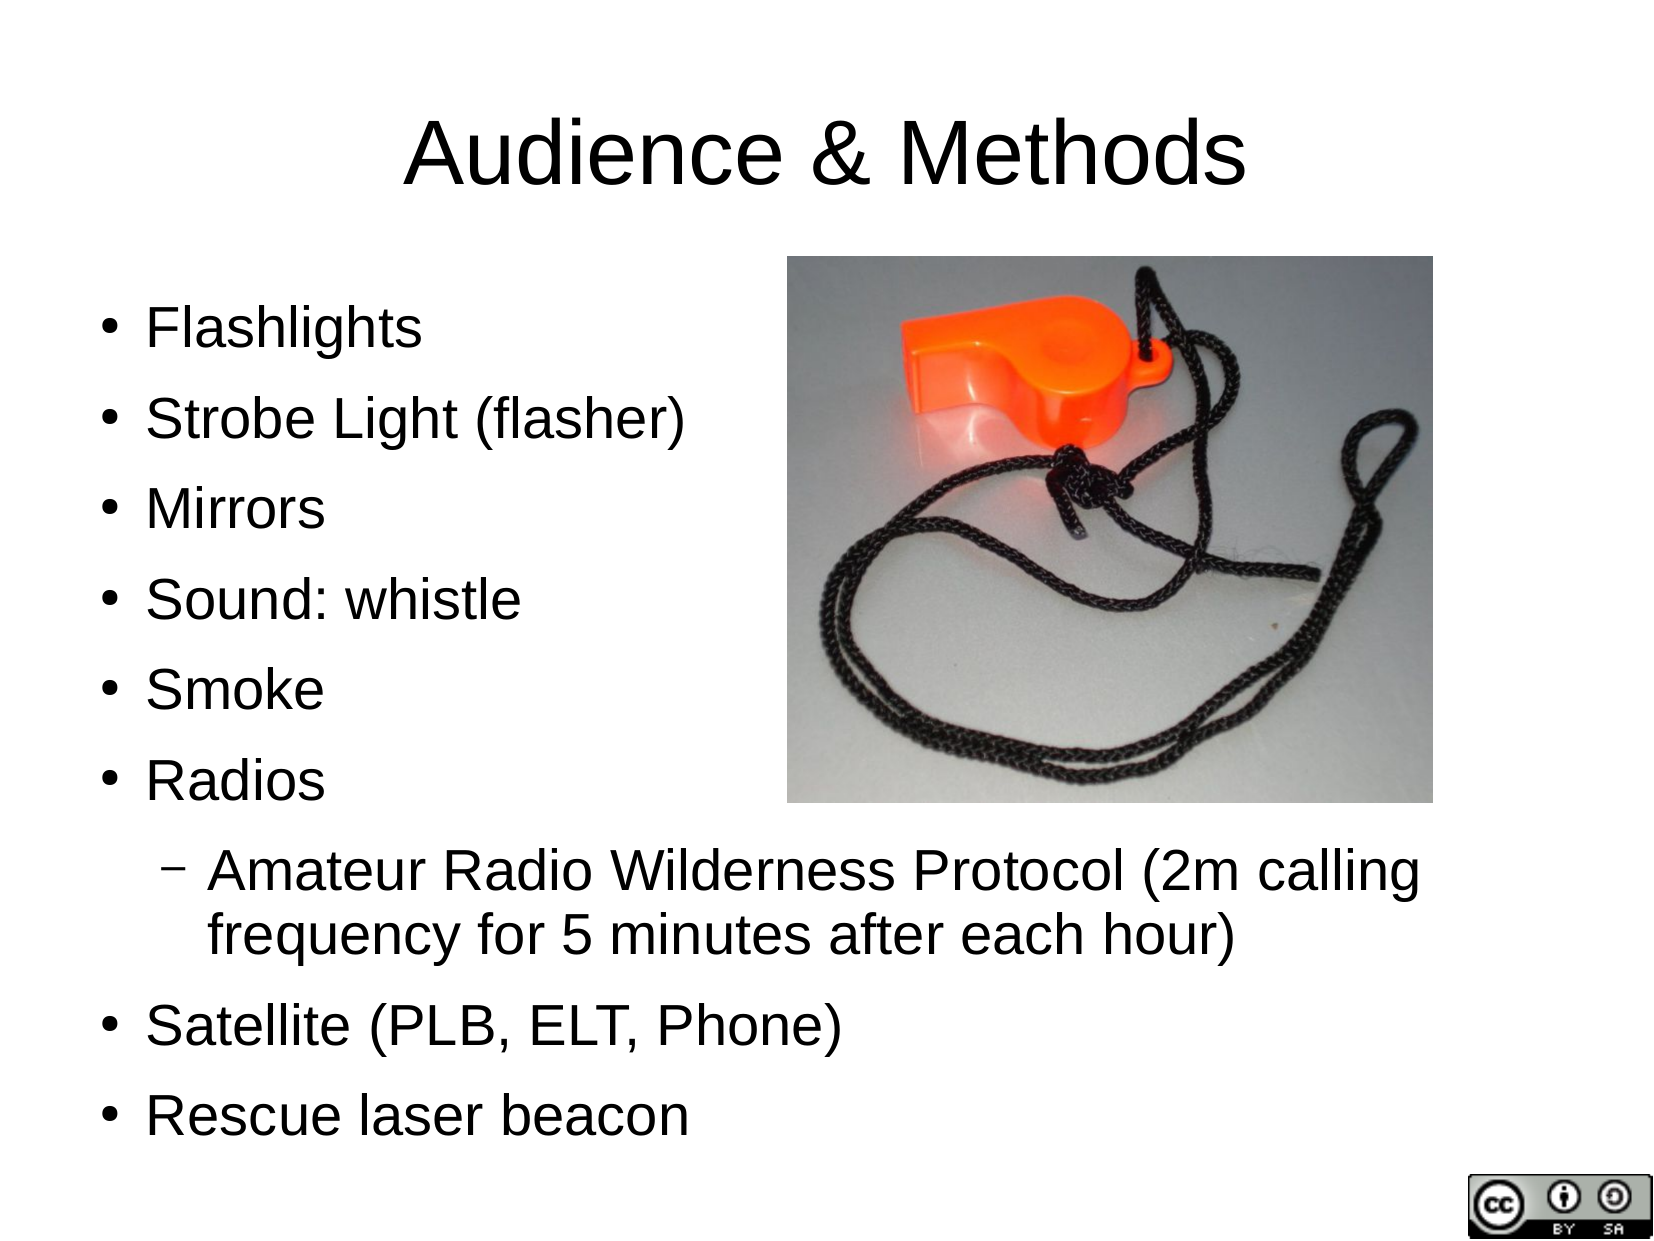

# Audience & Methods
Flashlights
Strobe Light (flasher)
Mirrors
Sound: whistle
Smoke
Radios
Amateur Radio Wilderness Protocol (2m calling frequency for 5 minutes after each hour)
Satellite (PLB, ELT, Phone)
Rescue laser beacon